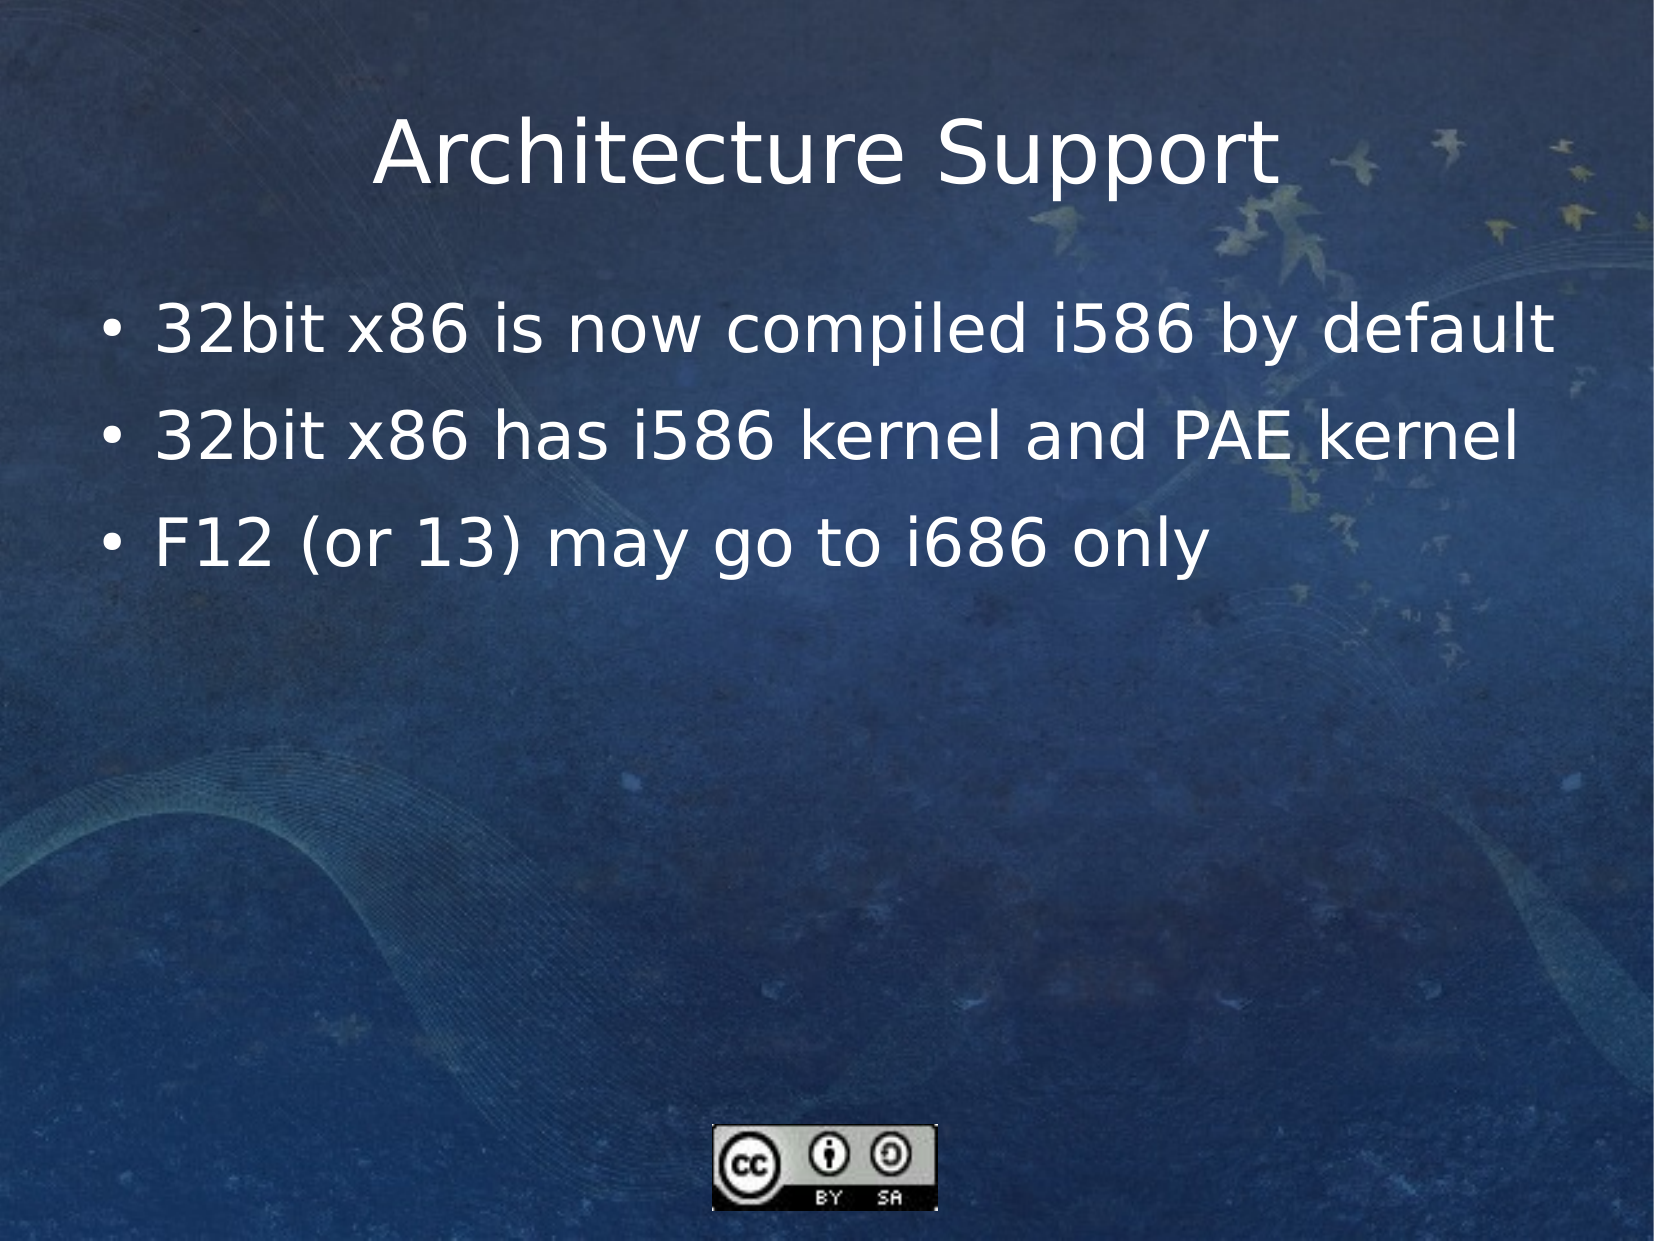

# Architecture Support
32bit x86 is now compiled i586 by default
32bit x86 has i586 kernel and PAE kernel
F12 (or 13) may go to i686 only